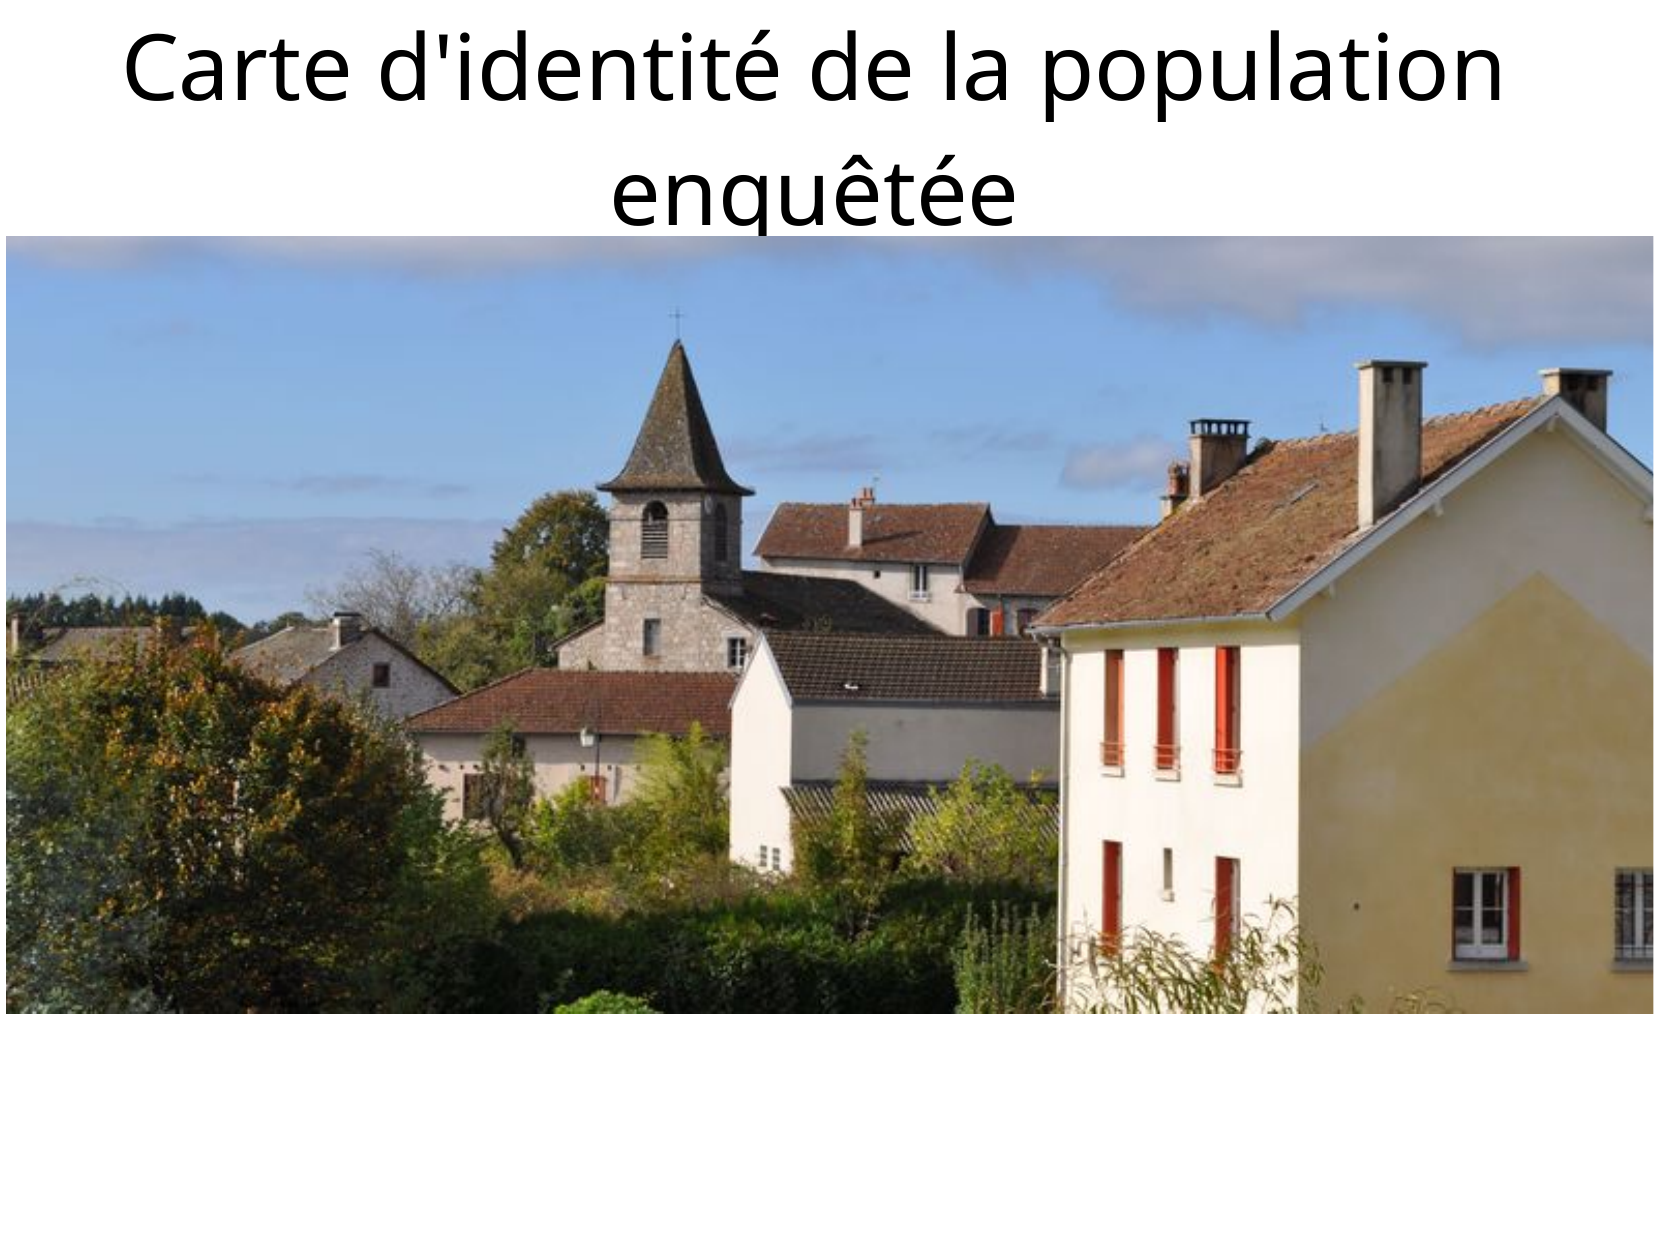

# Carte d'identité de la population enquêtée